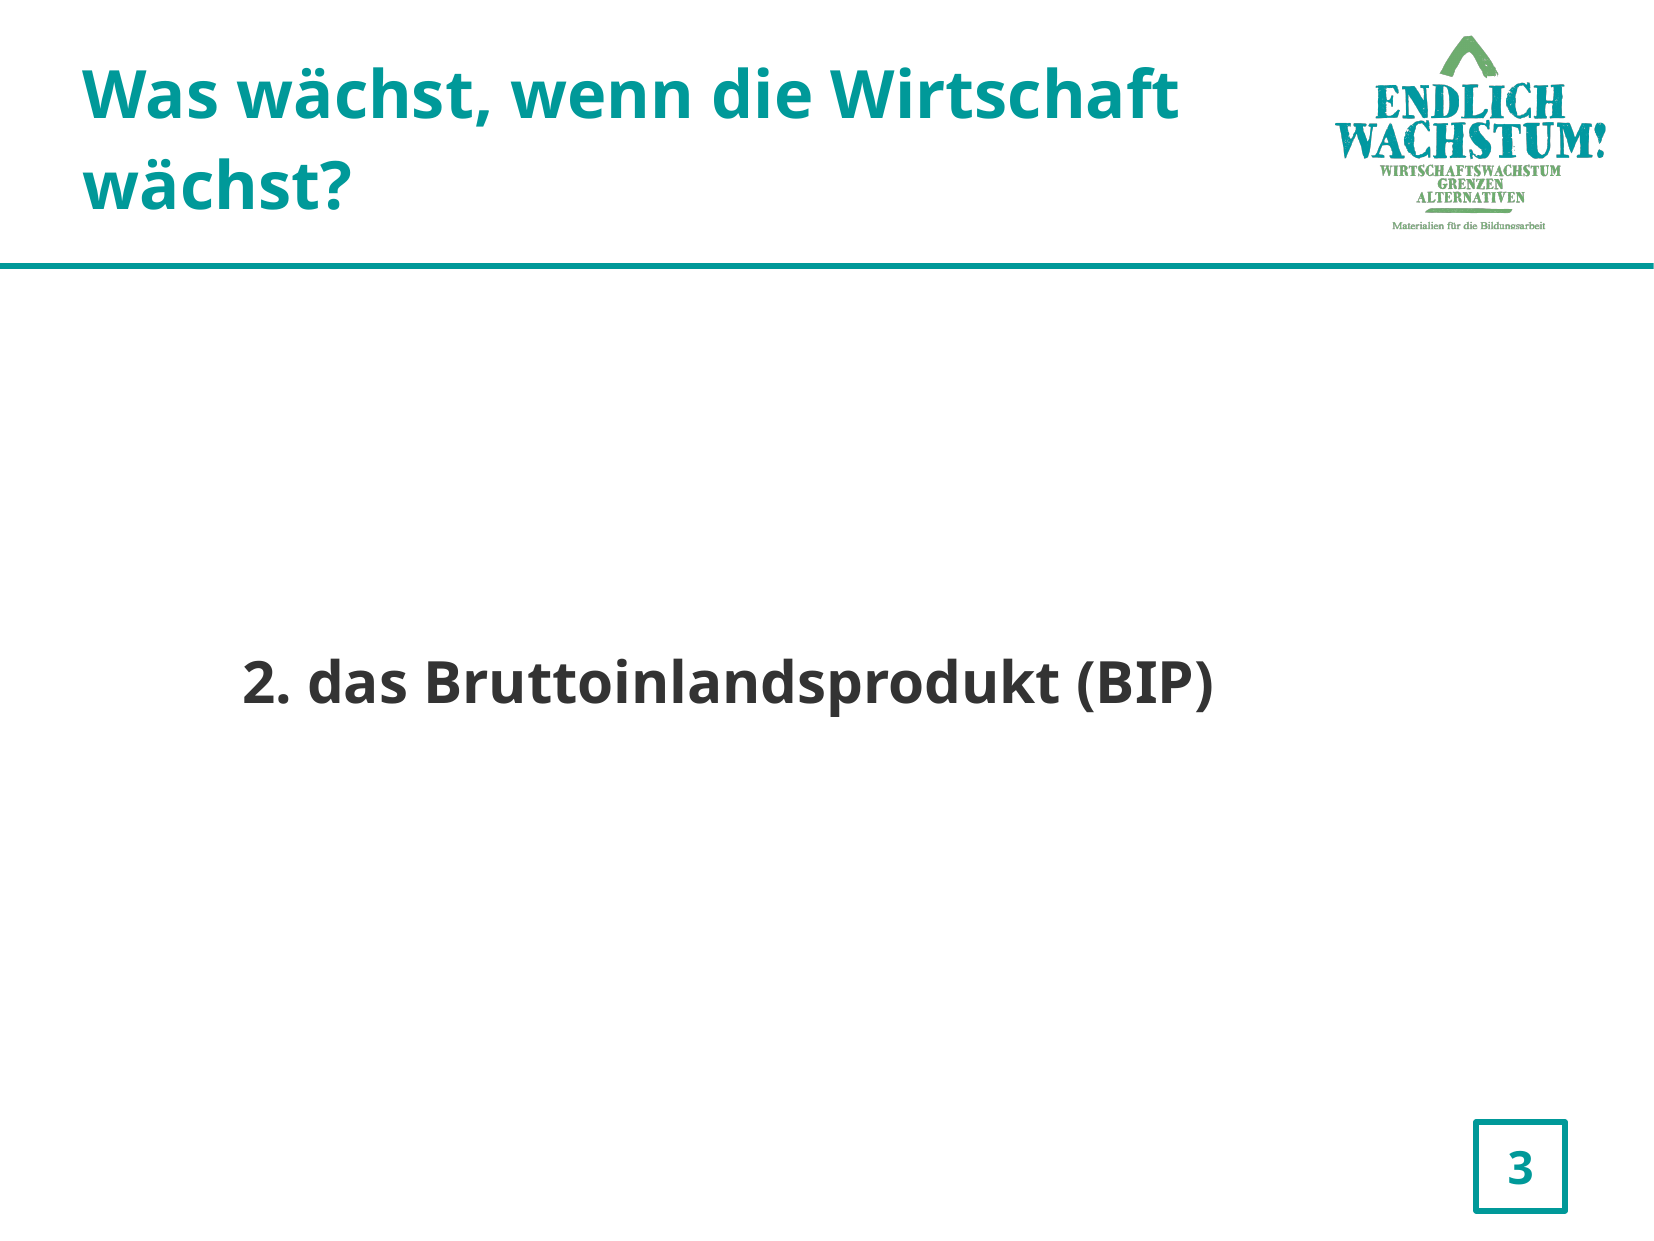

Was wächst, wenn die Wirtschaft wächst?
2. das Bruttoinlandsprodukt (BIP)
#
3